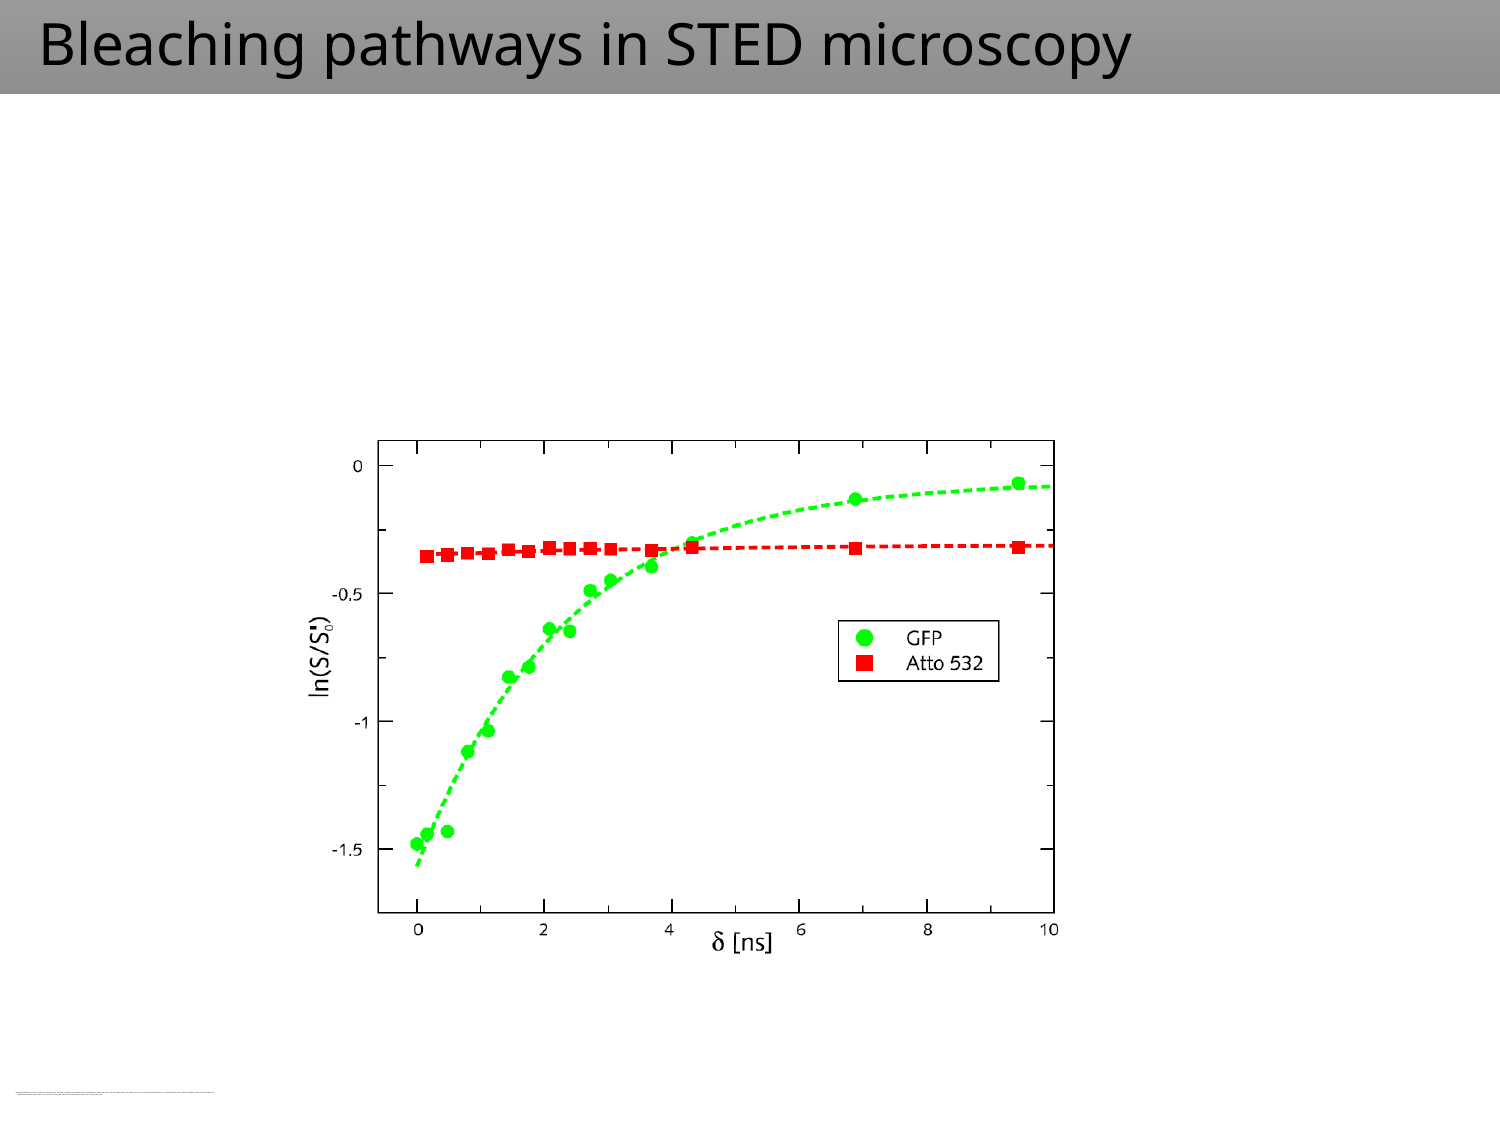

# Bleaching pathways in STED microscopy
Bleaching behavior of GFP and Atto 532 with respect to the delay d between the excitation and the STED pulse. While Atto 532 is almost independent of the delay, GFP shows an exponential dependence, corresponding to the fluorescence lifetime of GFP. This indicates that STED-induced bleaching of GFP occurs mainly via the singlet, STED-induced bleaching of Atto 532 via the triplet state